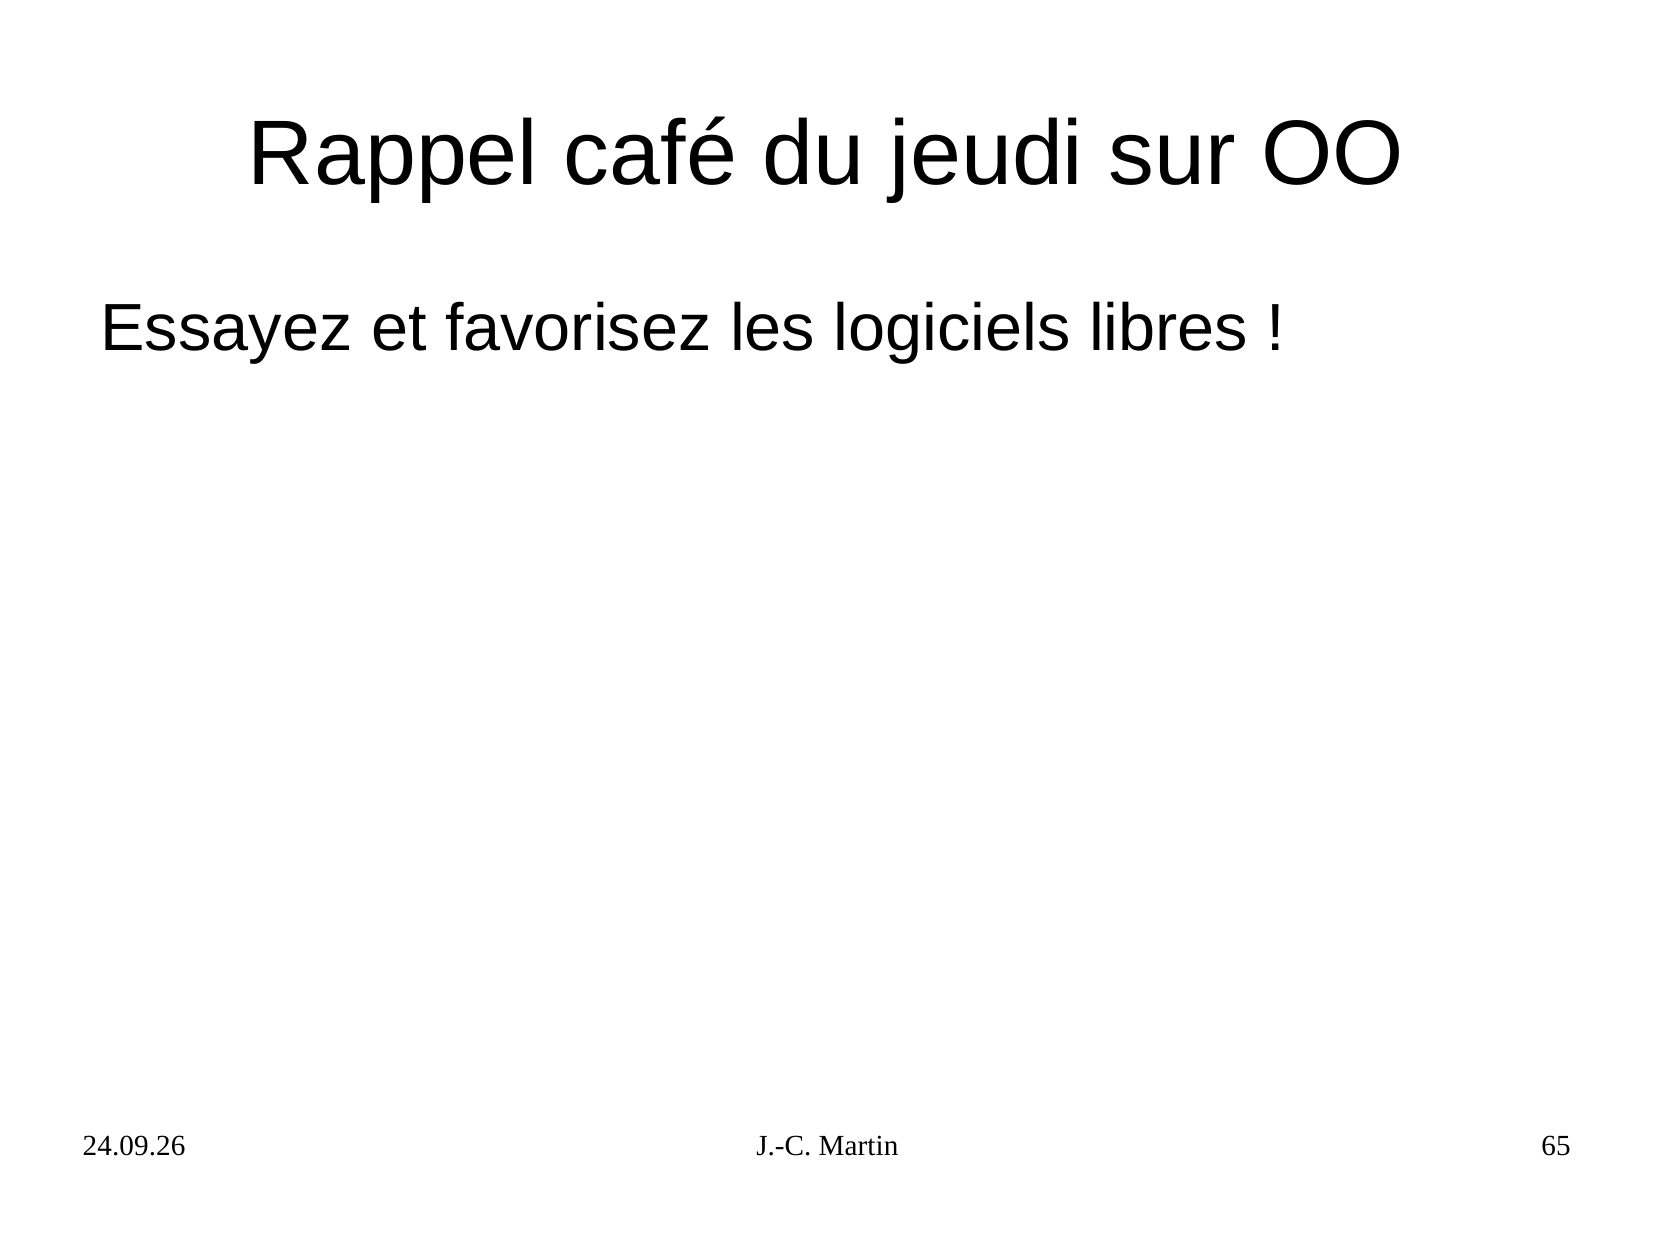

# Rappel café du jeudi sur OO
Essayez et favorisez les logiciels libres !
J.-C. Martin
65